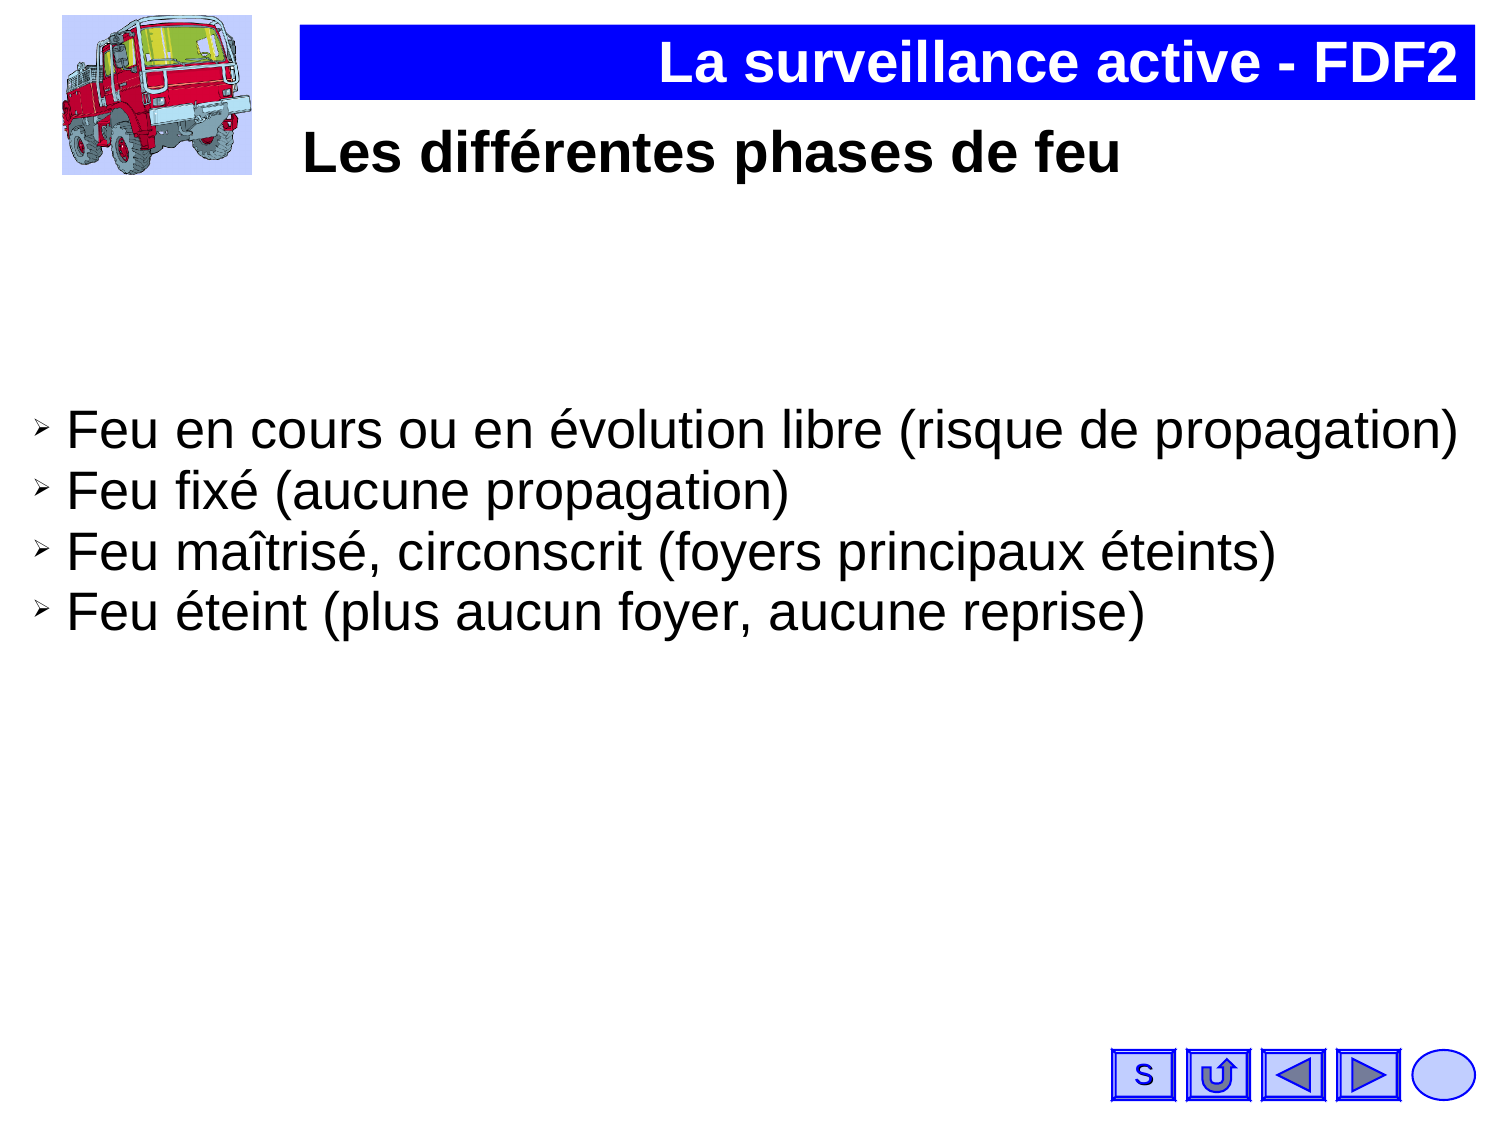

FDF2
La surveillance active - FDF2
Les différentes phases de feu
 Feu en cours ou en évolution libre (risque de propagation)
 Feu fixé (aucune propagation)
 Feu maîtrisé, circonscrit (foyers principaux éteints)
 Feu éteint (plus aucun foyer, aucune reprise)